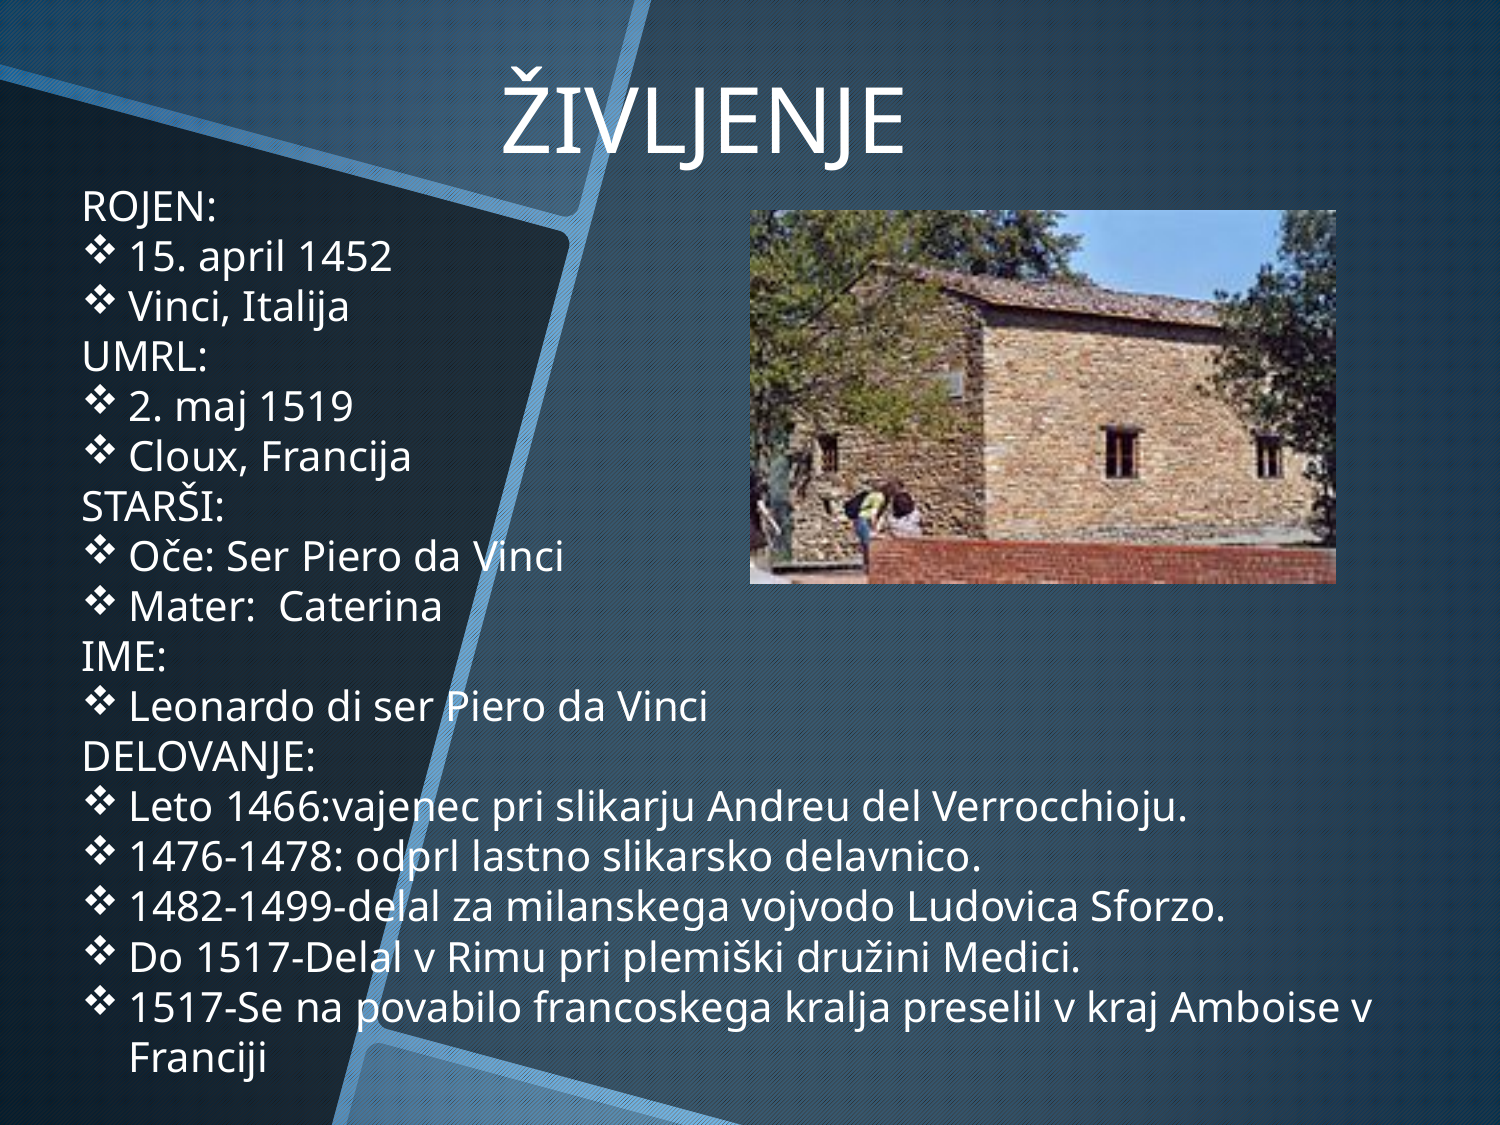

# ŽIVLJENJE
ROJEN:
15. april 1452
Vinci, Italija
UMRL:
2. maj 1519
Cloux, Francija
STARŠI:
Oče: Ser Piero da Vinci
Mater: Caterina
IME:
Leonardo di ser Piero da Vinci
DELOVANJE:
Leto 1466:vajenec pri slikarju Andreu del Verrocchioju.
1476-1478: odprl lastno slikarsko delavnico.
1482-1499-delal za milanskega vojvodo Ludovica Sforzo.
Do 1517-Delal v Rimu pri plemiški družini Medici.
1517-Se na povabilo francoskega kralja preselil v kraj Amboise v Franciji